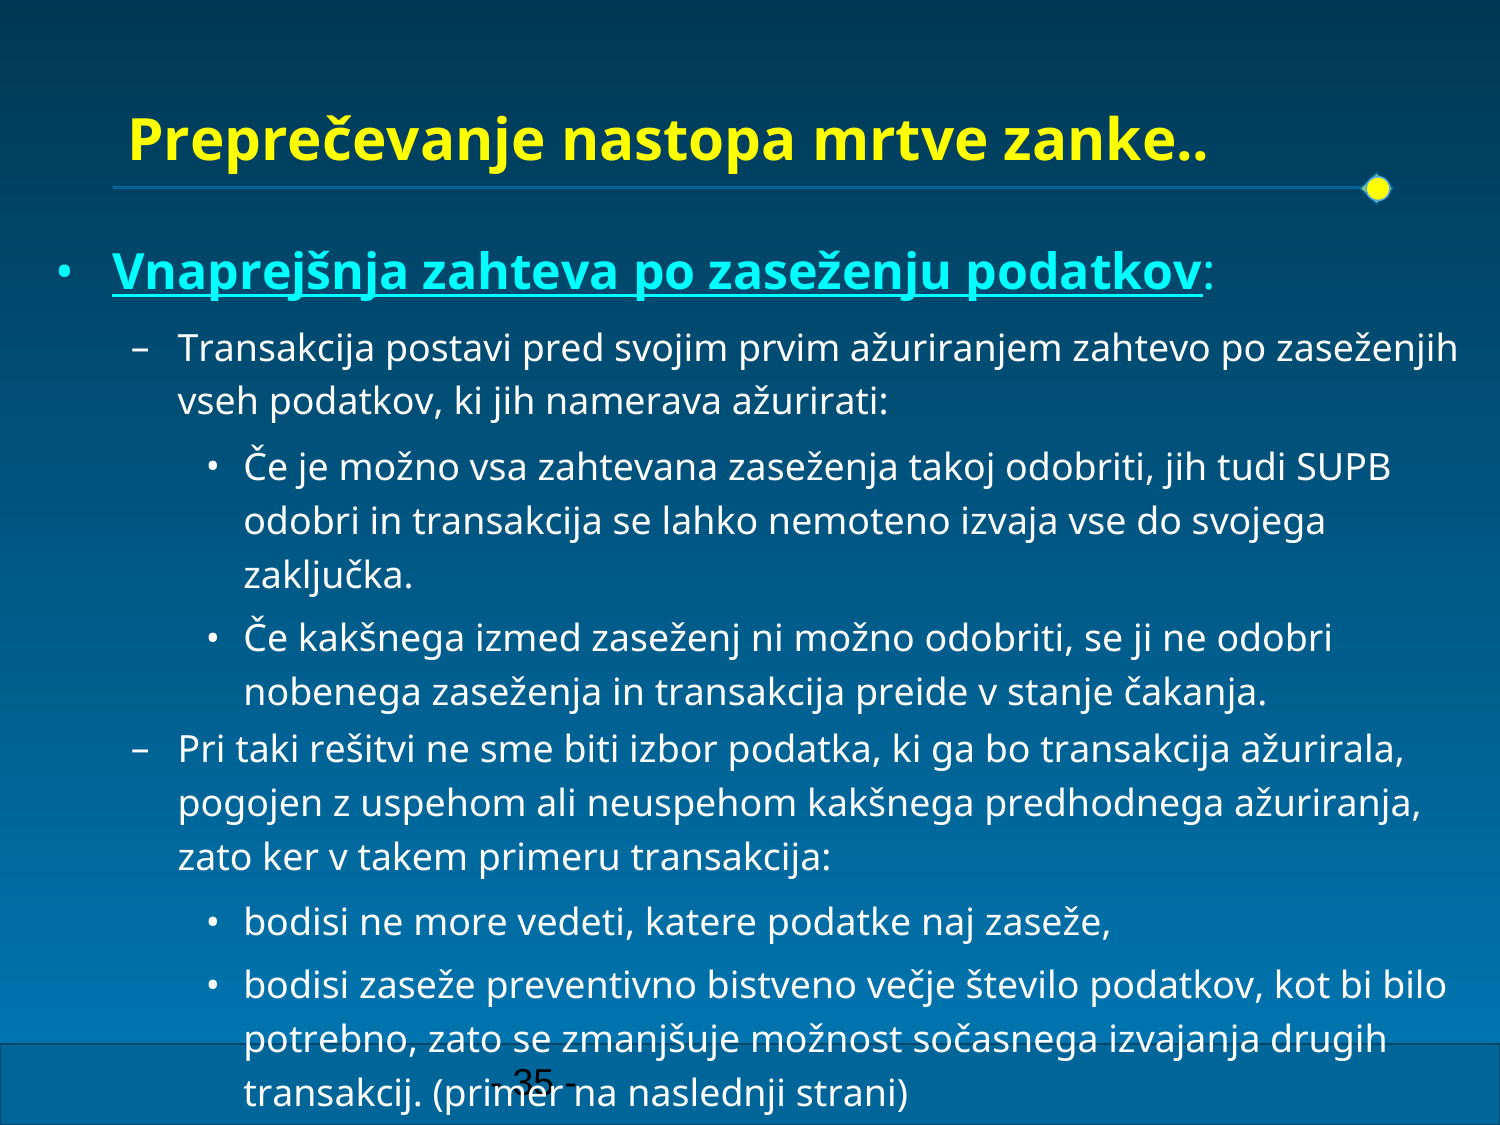

# Preprečevanje nastopa mrtve zanke..
Vnaprejšnja zahteva po zaseženju podatkov:
Transakcija postavi pred svojim prvim ažuriranjem zahtevo po zaseženjih vseh podatkov, ki jih namerava ažurirati:
Če je možno vsa zahtevana zaseženja takoj odobriti, jih tudi SUPB odobri in transakcija se lahko nemoteno izvaja vse do svojega zaključka.
Če kakšnega izmed zaseženj ni možno odobriti, se ji ne odobri nobenega zaseženja in transakcija preide v stanje čakanja.
Pri taki rešitvi ne sme biti izbor podatka, ki ga bo transakcija ažurirala, pogojen z uspehom ali neuspehom kakšnega predhodnega ažuriranja, zato ker v takem primeru transakcija:
bodisi ne more vedeti, katere podatke naj zaseže,
bodisi zaseže preventivno bistveno večje število podatkov, kot bi bilo potrebno, zato se zmanjšuje možnost sočasnega izvajanja drugih transakcij. (primer na naslednji strani)